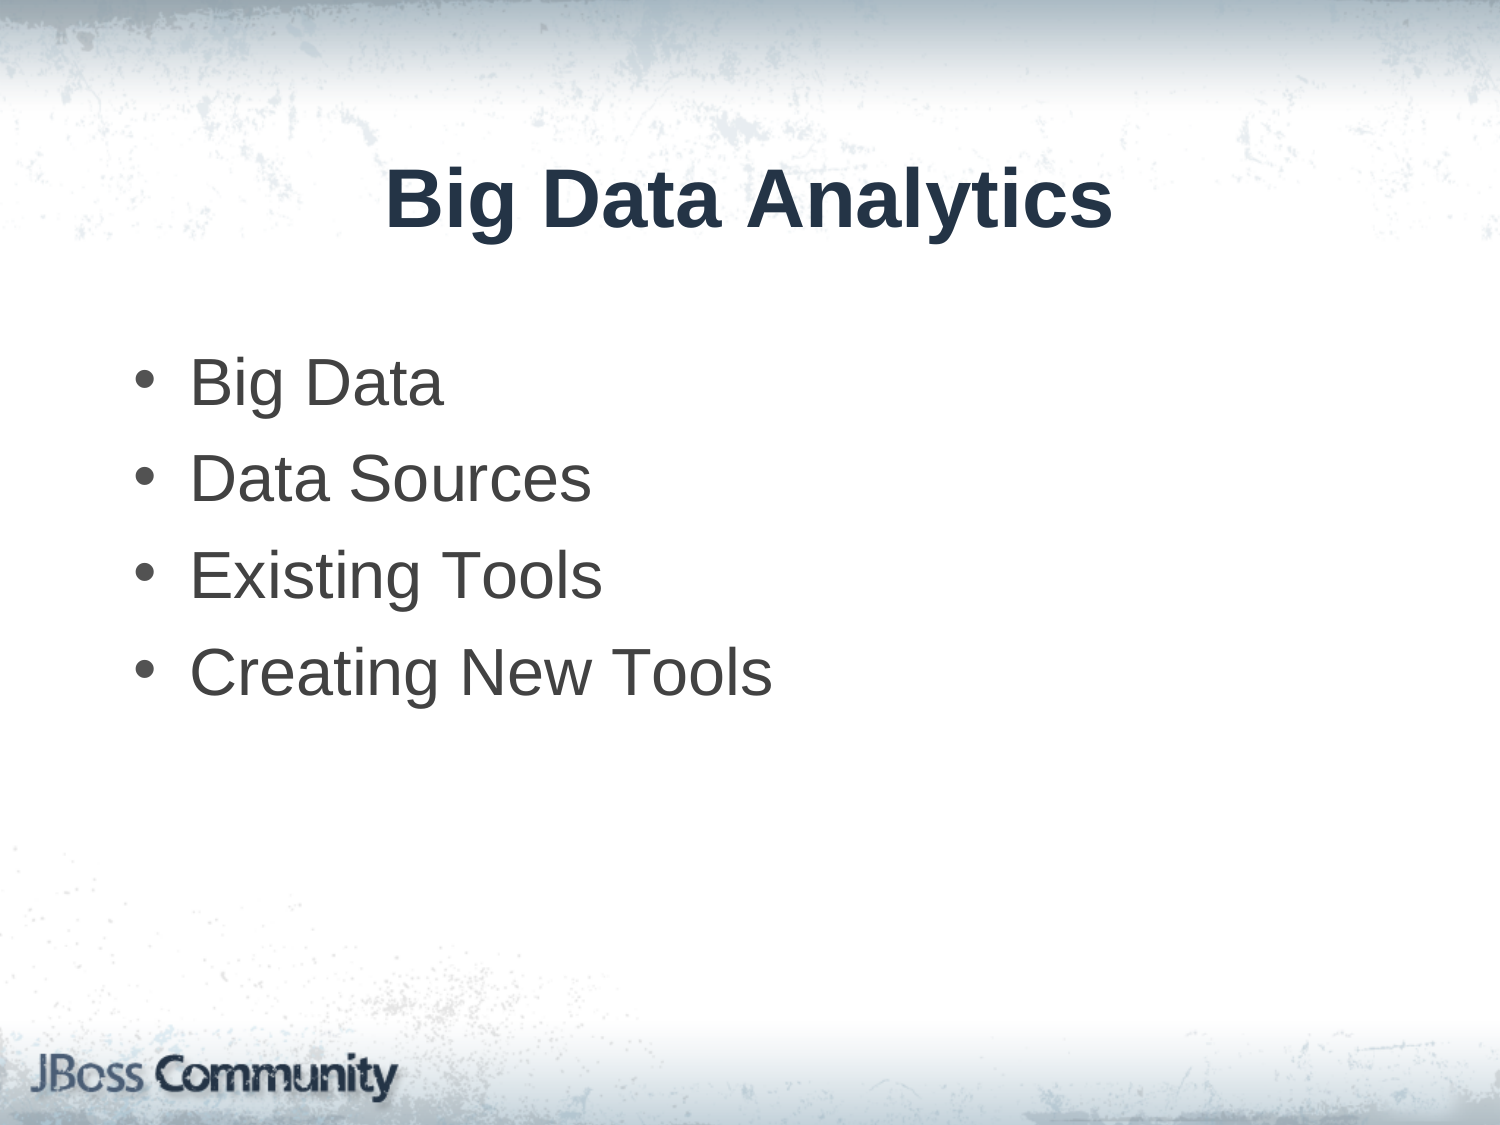

# Big Data Analytics
Big Data
Data Sources
Existing Tools
Creating New Tools